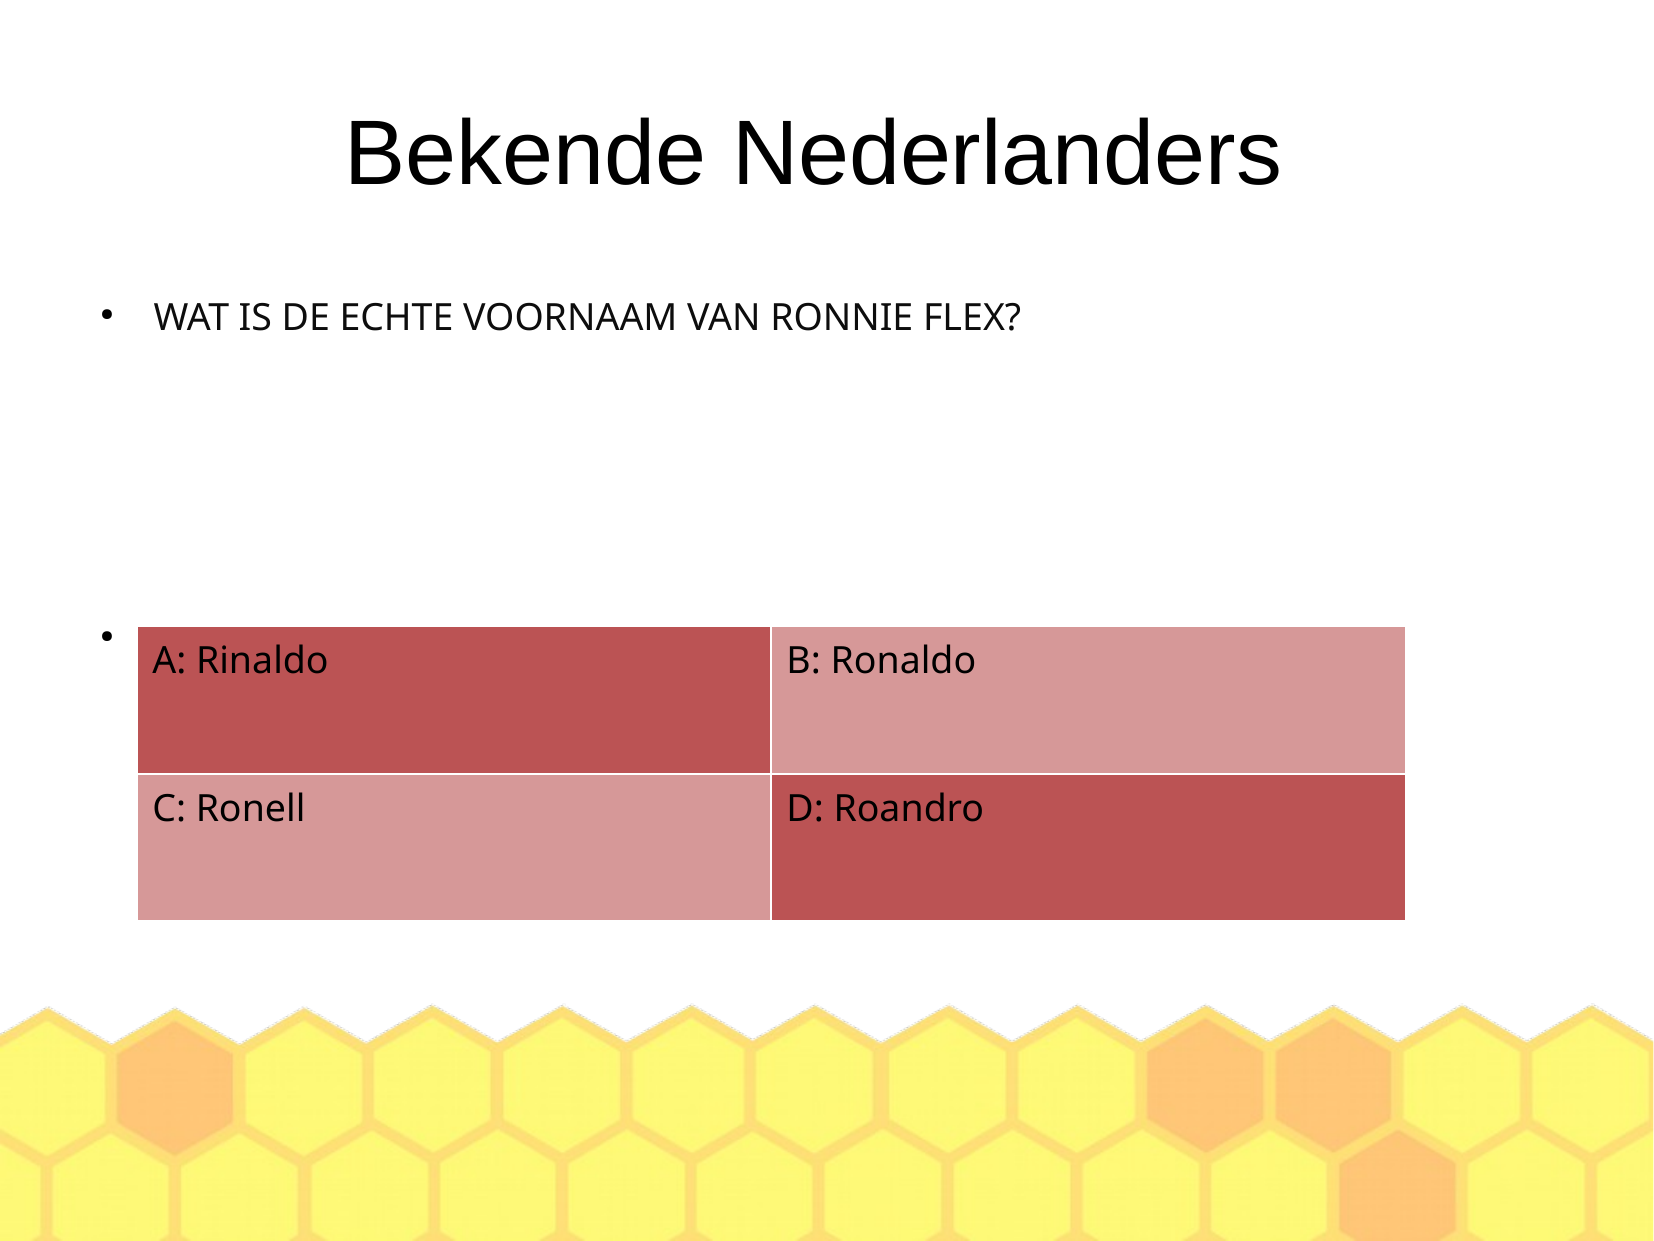

# Bekende Nederlanders
Wat is de echte voornaam van Ronnie flex?
| A: Rinaldo | B: Ronaldo |
| --- | --- |
| C: Ronell | D: Roandro |